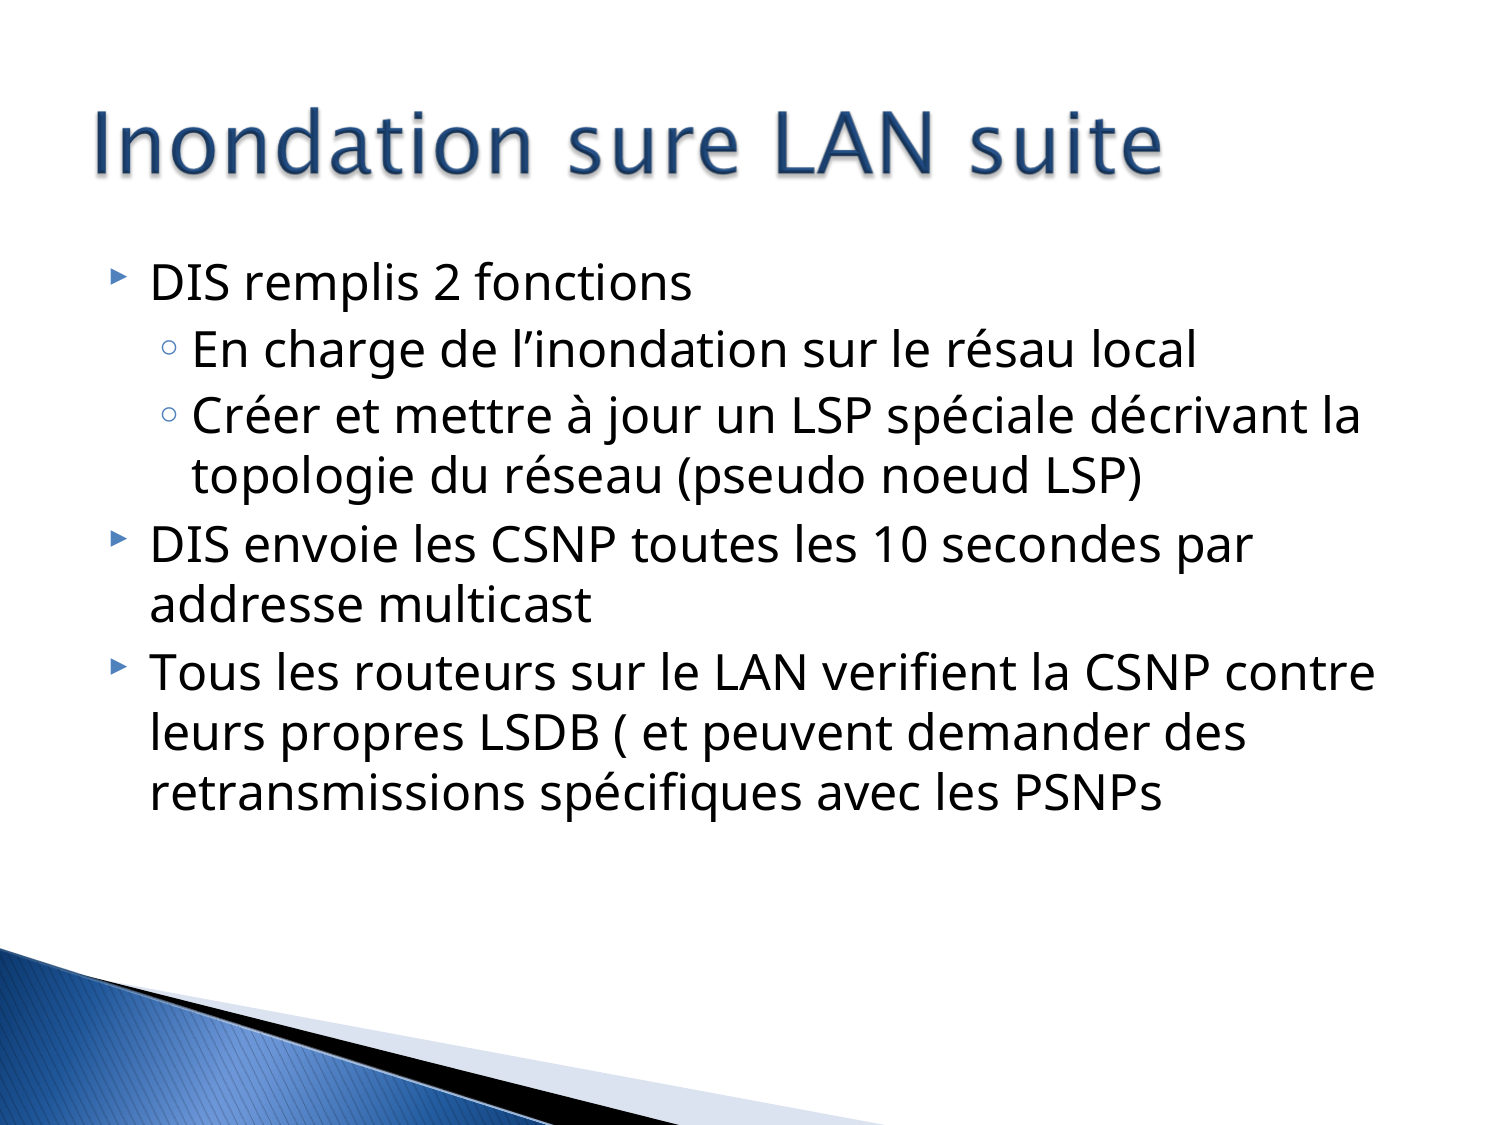

# DIS remplis 2 fonctions
En charge de l’inondation sur le résau local
Créer et mettre à jour un LSP spéciale décrivant la topologie du réseau (pseudo noeud LSP)
DIS envoie les CSNP toutes les 10 secondes par addresse multicast
Tous les routeurs sur le LAN verifient la CSNP contre leurs propres LSDB ( et peuvent demander des retransmissions spécifiques avec les PSNPs